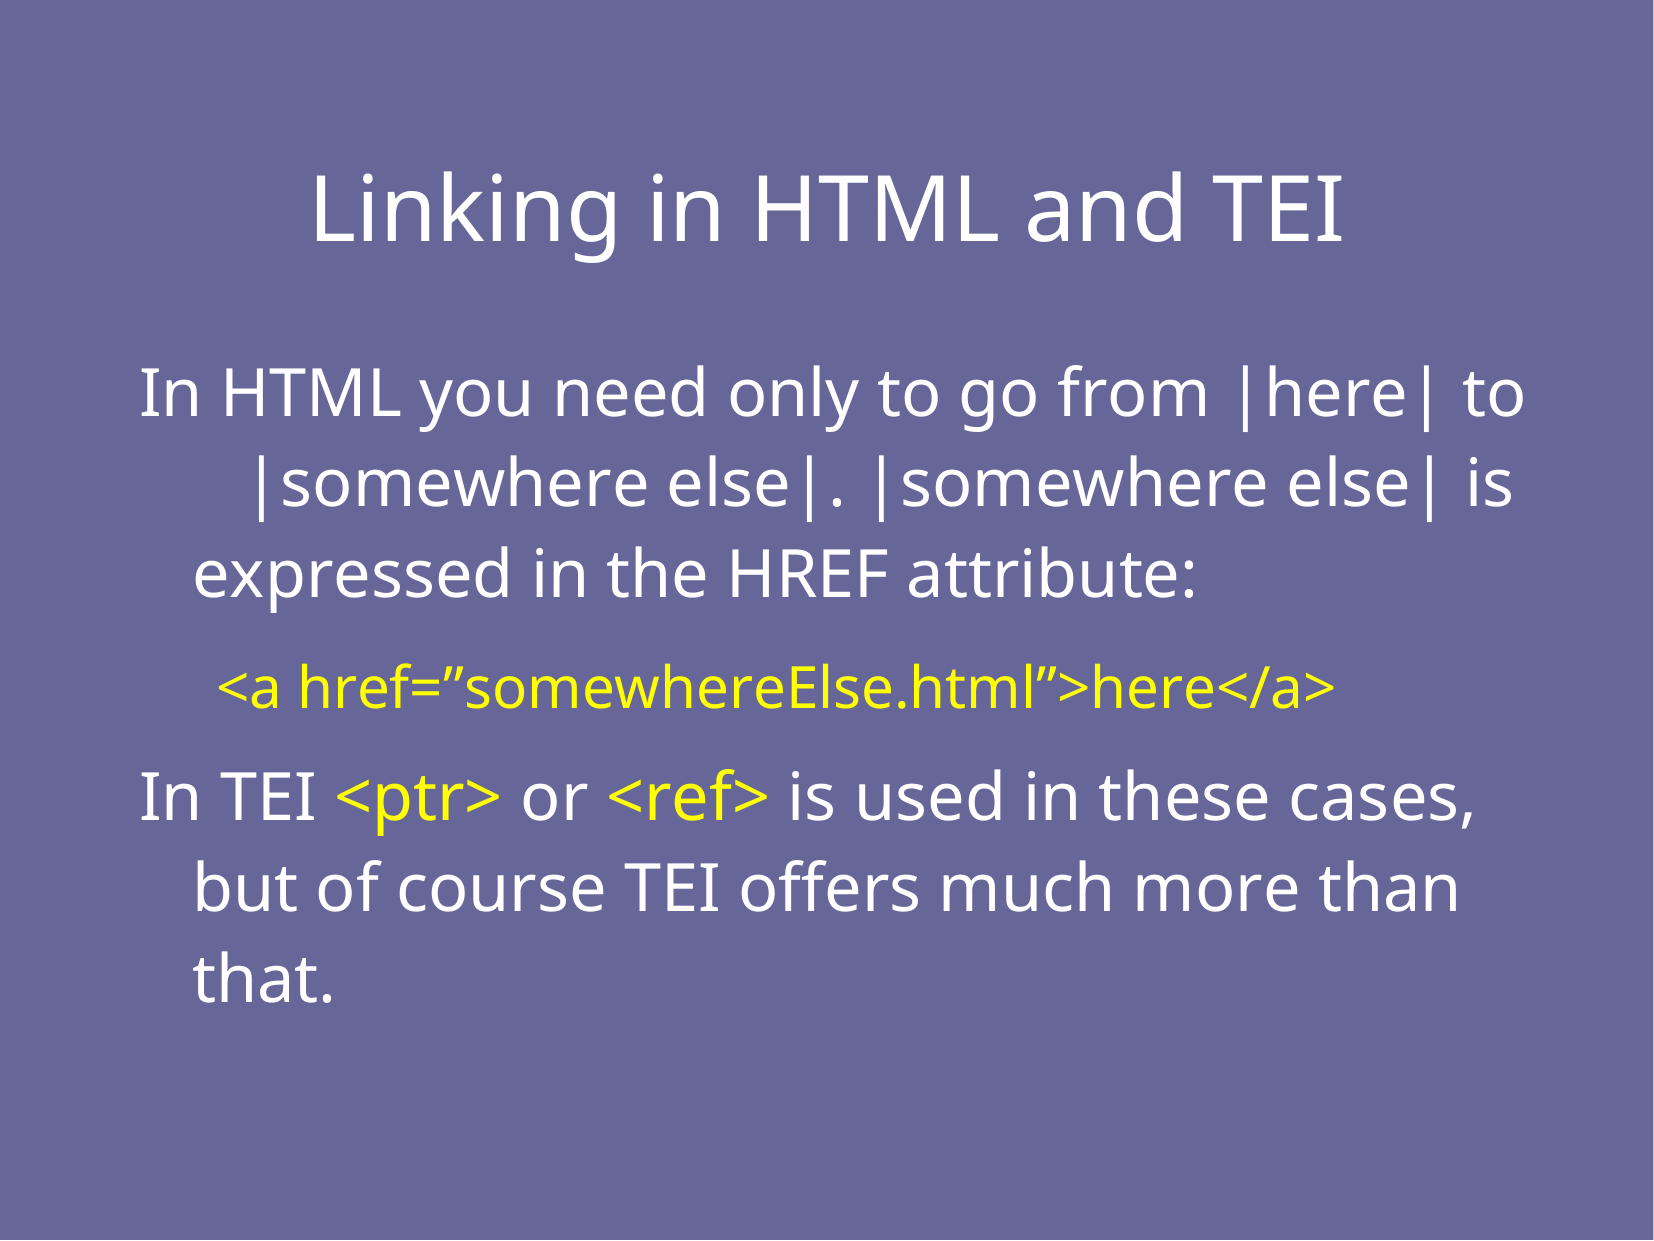

# Linking in HTML and TEI
In HTML you need only to go from |here| to |somewhere else|. |somewhere else| is expressed in the HREF attribute:
<a href=”somewhereElse.html”>here</a>
In TEI <ptr> or <ref> is used in these cases, but of course TEI offers much more than that.